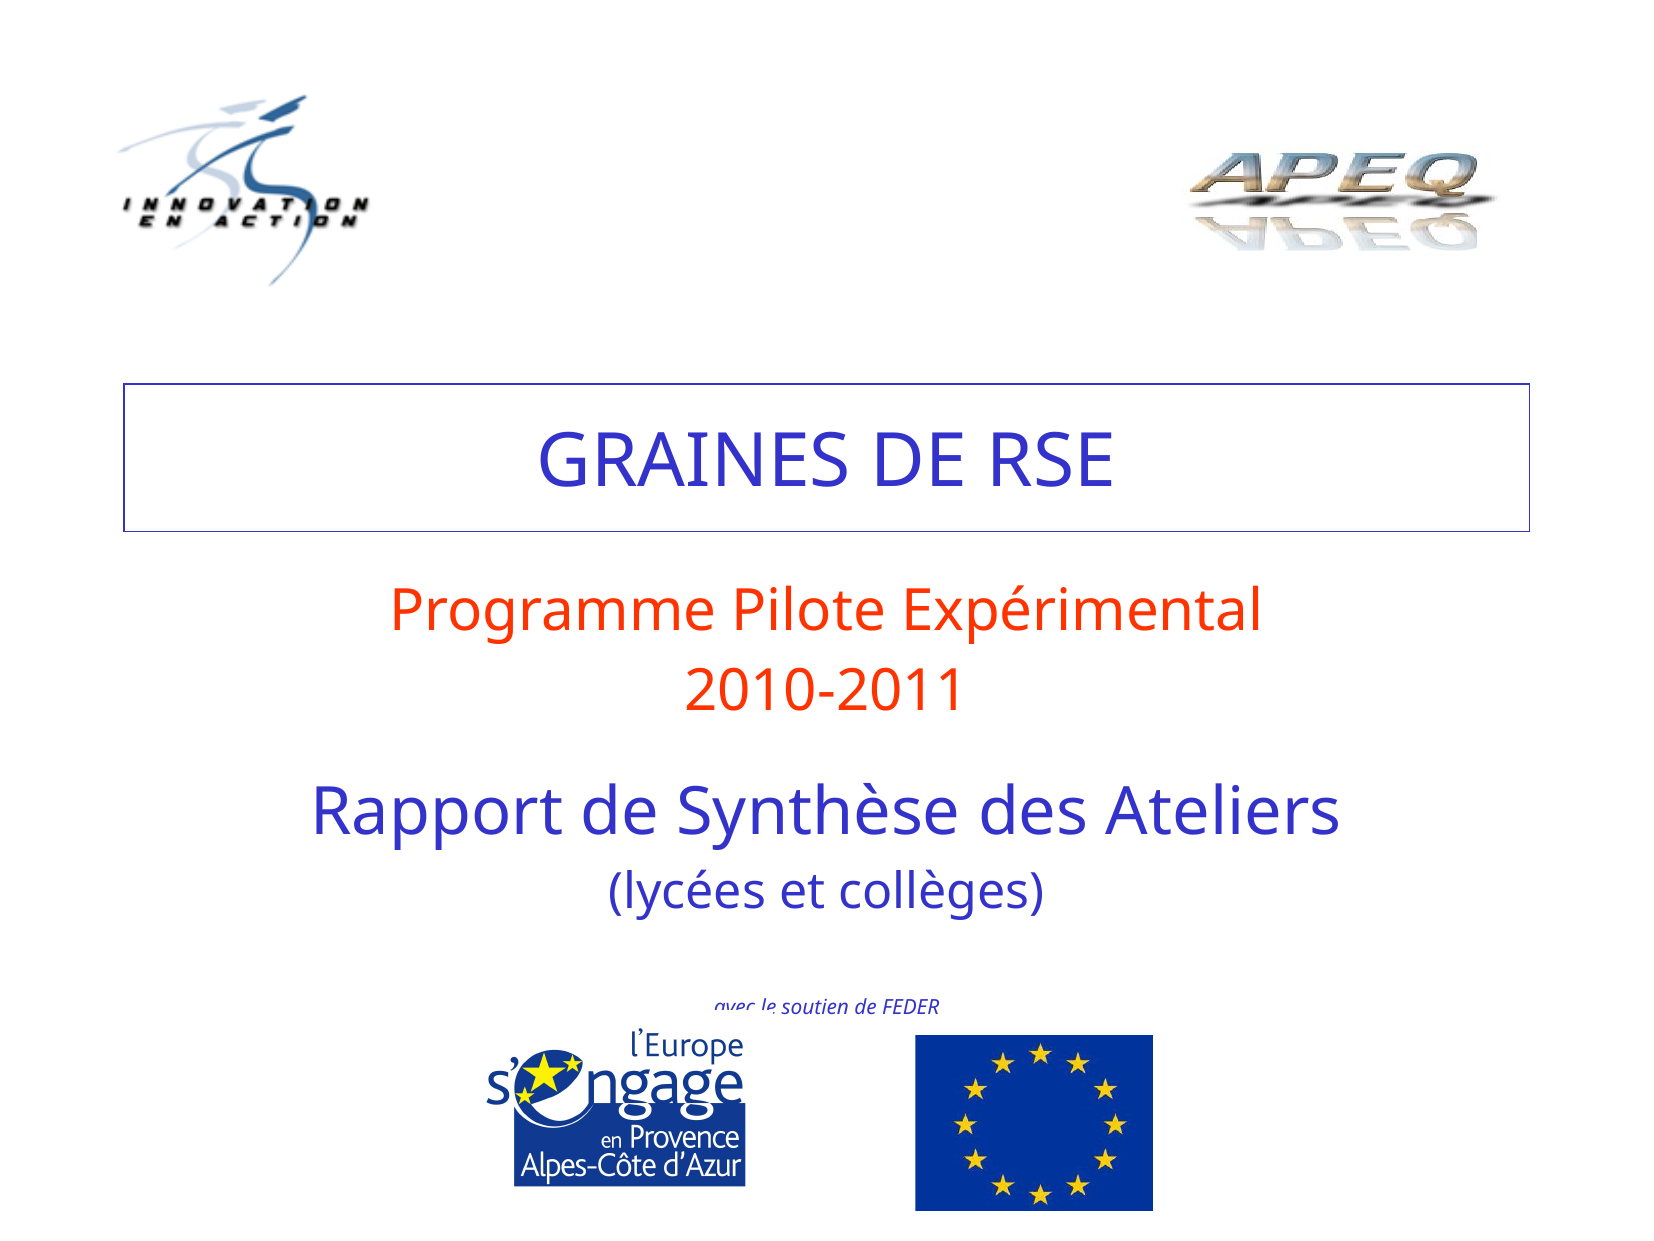

GRAINES DE RSE
Programme Pilote Expérimental
2010-2011
Rapport de Synthèse des Ateliers
(lycées et collèges)
avec le soutien de FEDER